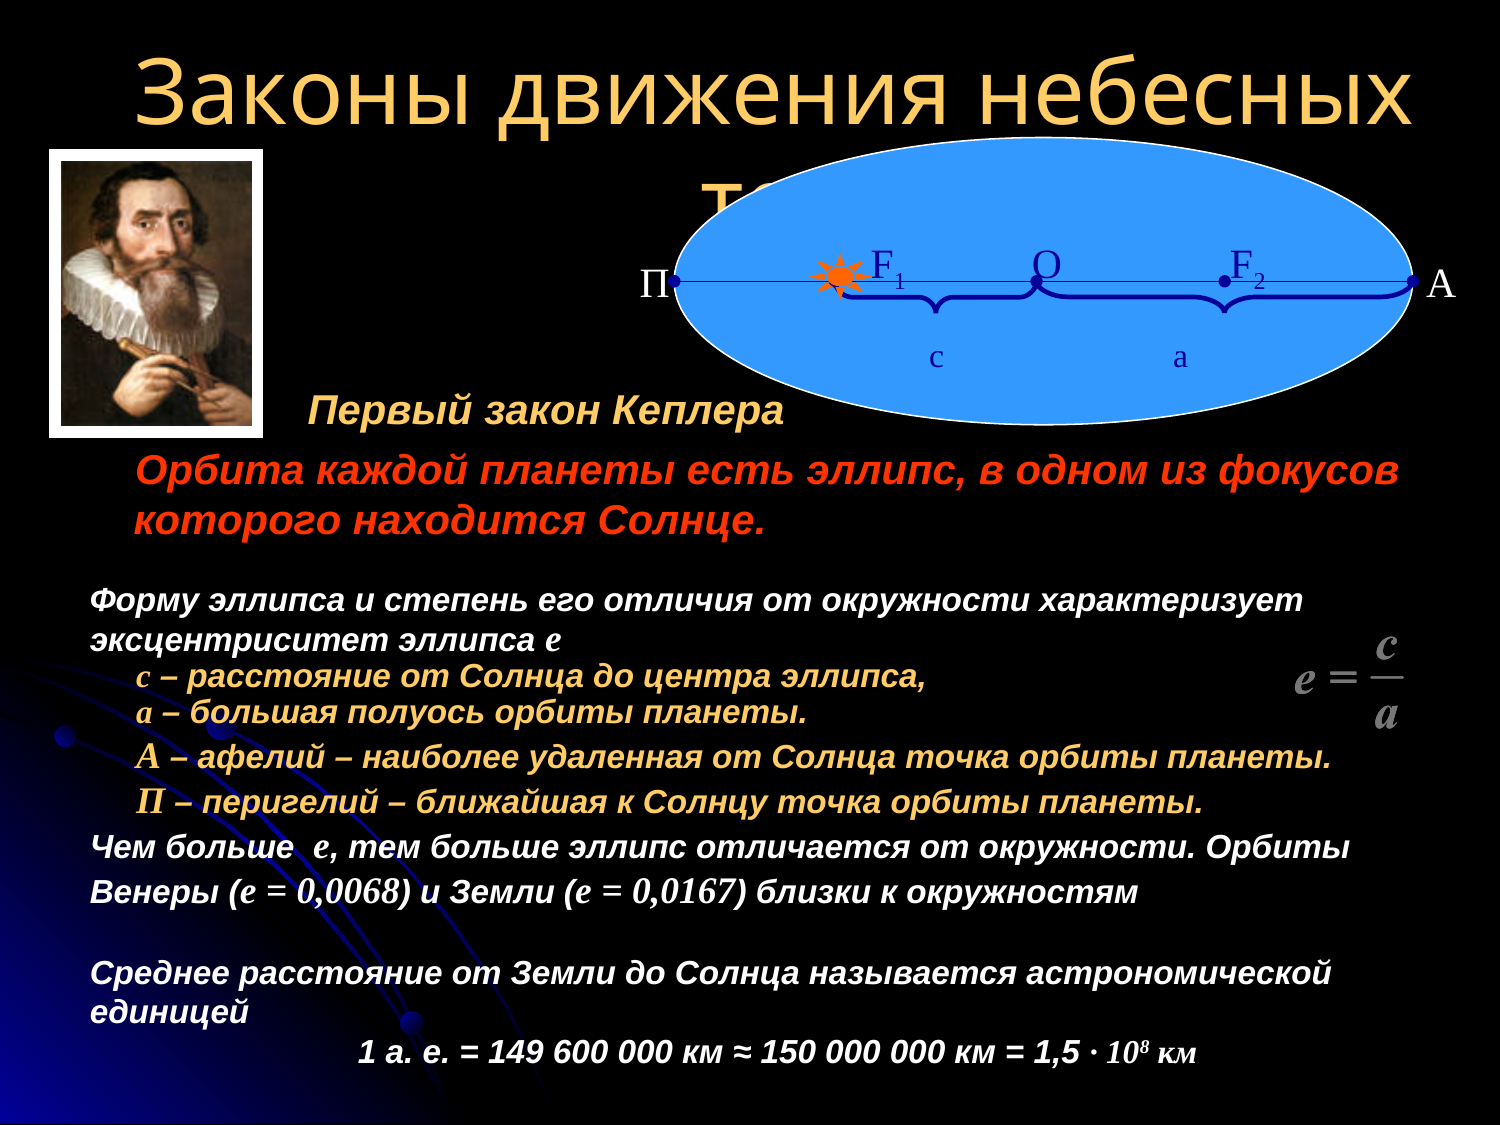

Законы движения небесных тел
 F1 O F2
 c a
П А
 Первый закон Кеплера
 Орбита каждой планеты есть эллипс, в одном из фокусов которого находится Солнце.
Форму эллипса и степень его отличия от окружности характеризует эксцентриситет эллипса е
 с – расстояние от Солнца до центра эллипса,
 а – большая полуось орбиты планеты.
 А – афелий – наиболее удаленная от Солнца точка орбиты планеты.
 П – перигелий – ближайшая к Солнцу точка орбиты планеты.
Чем больше е, тем больше эллипс отличается от окружности. Орбиты Венеры (е = 0,0068) и Земли (е = 0,0167) близки к окружностям
Среднее расстояние от Земли до Солнца называется астрономической единицей
 1 а. е. = 149 600 000 км ≈ 150 000 000 км = 1,5 ∙ 108 км